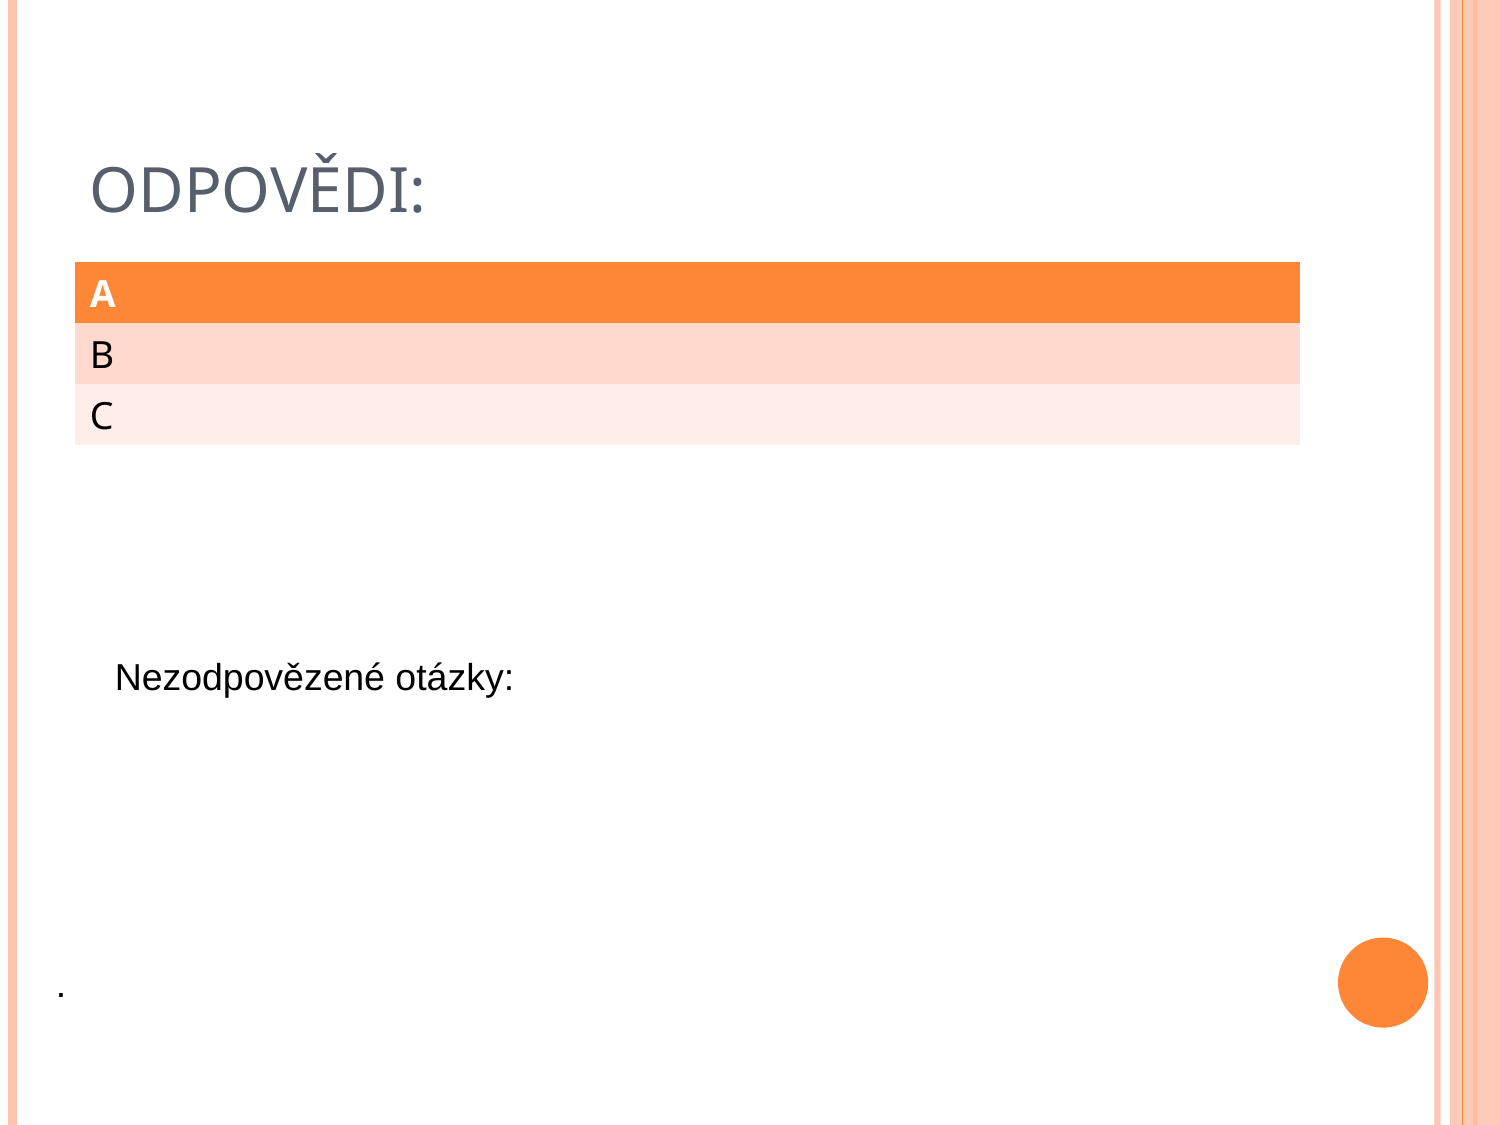

# ODPOVĚDI:
| A | |
| --- | --- |
| B | |
| C | |
Nezodpovězené otázky:
.